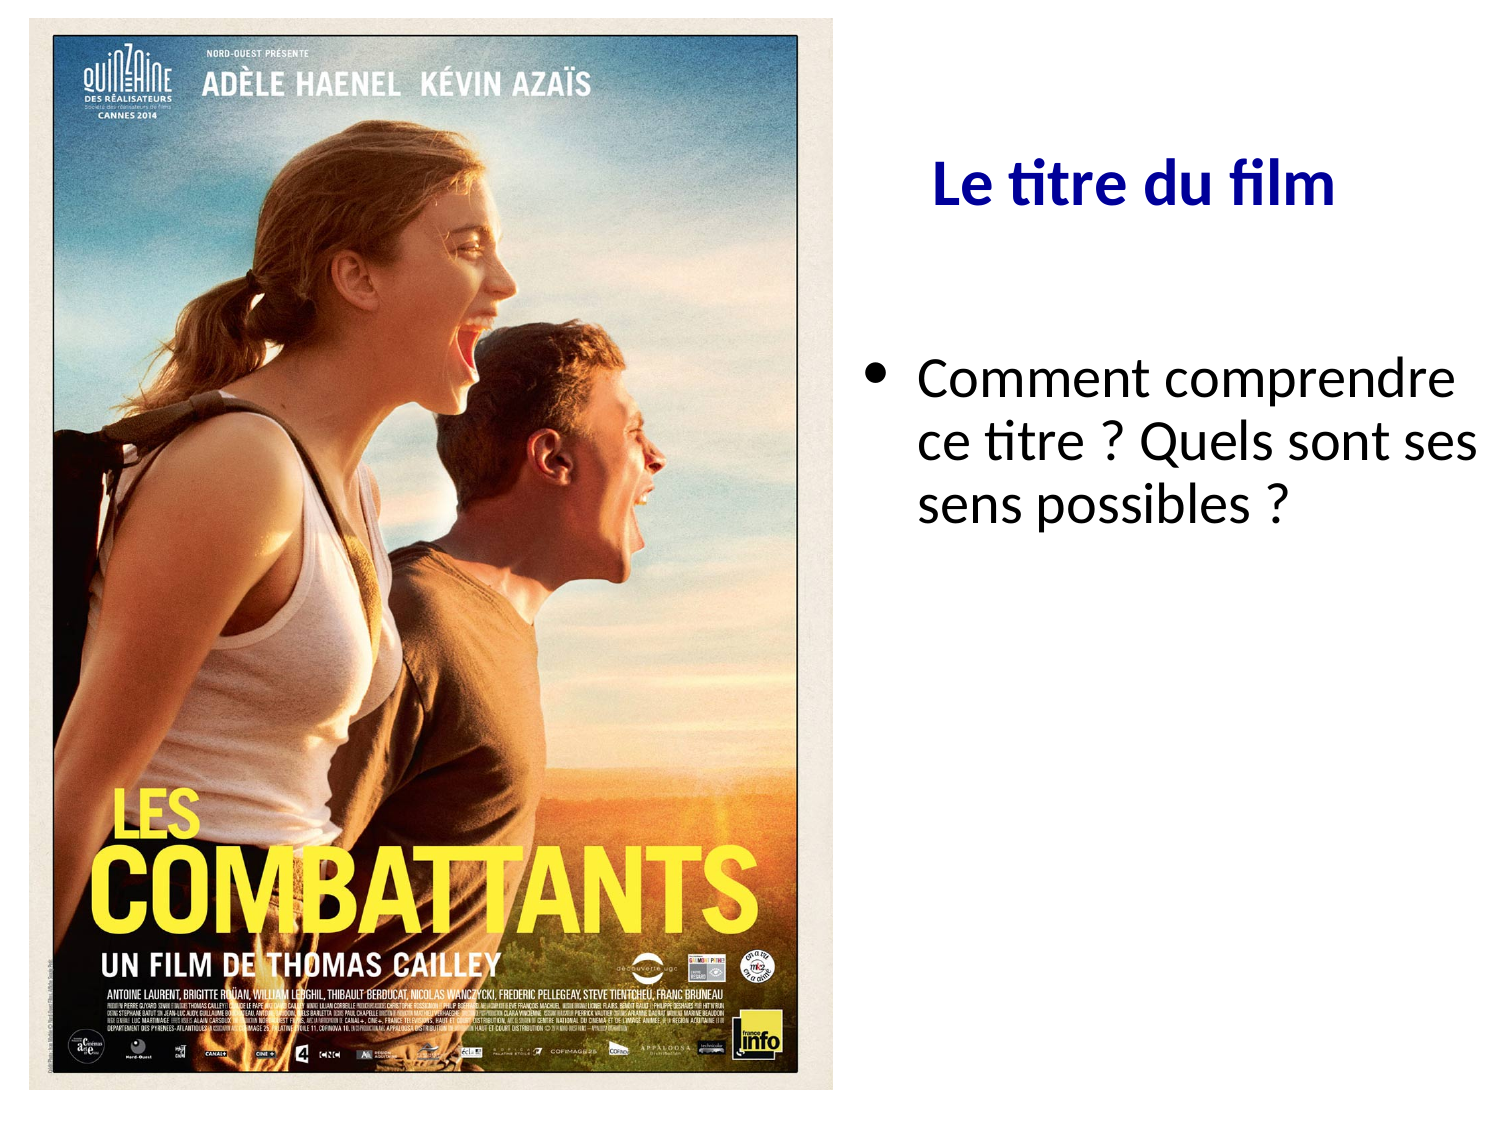

# Le titre du film
Comment comprendre ce titre ? Quels sont ses sens possibles ?